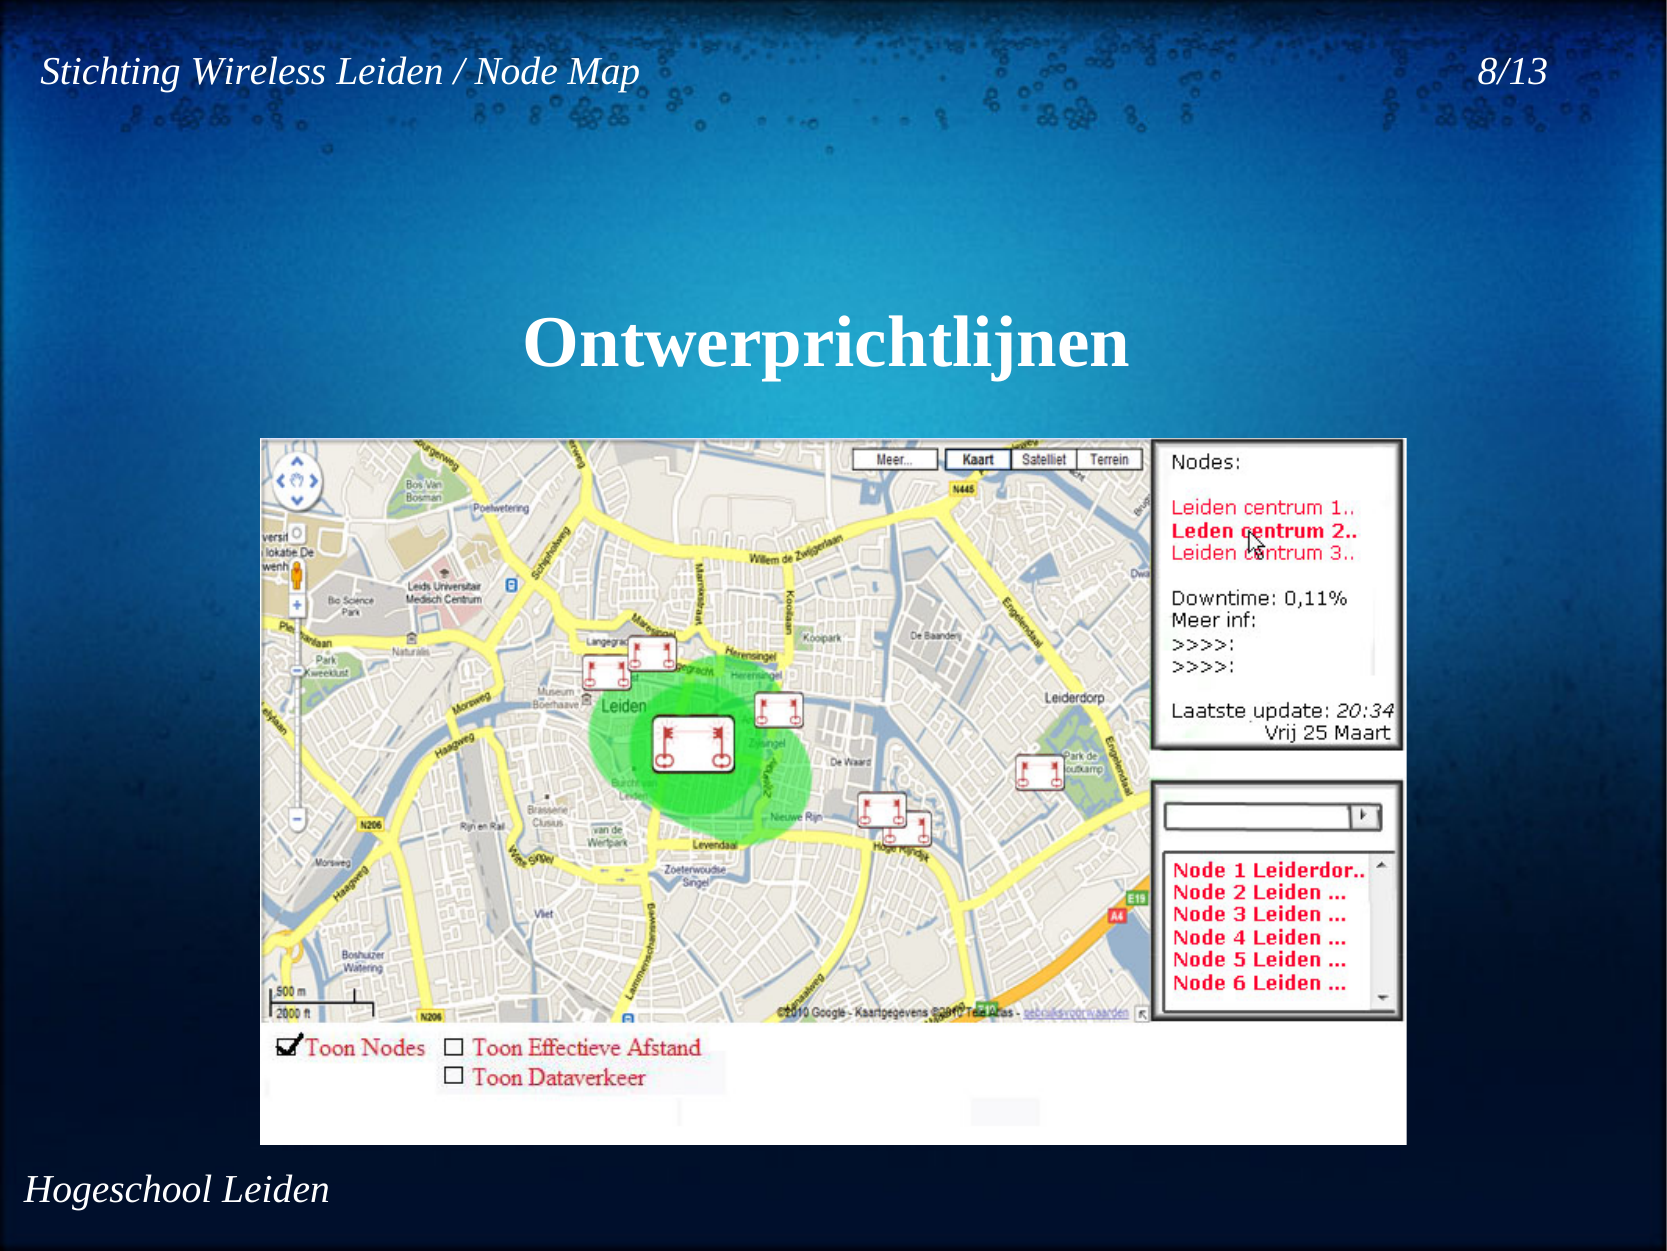

# Stichting Wireless Leiden / Node Map                                                                                    8/13
Ontwerprichtlijnen
Hogeschool Leiden